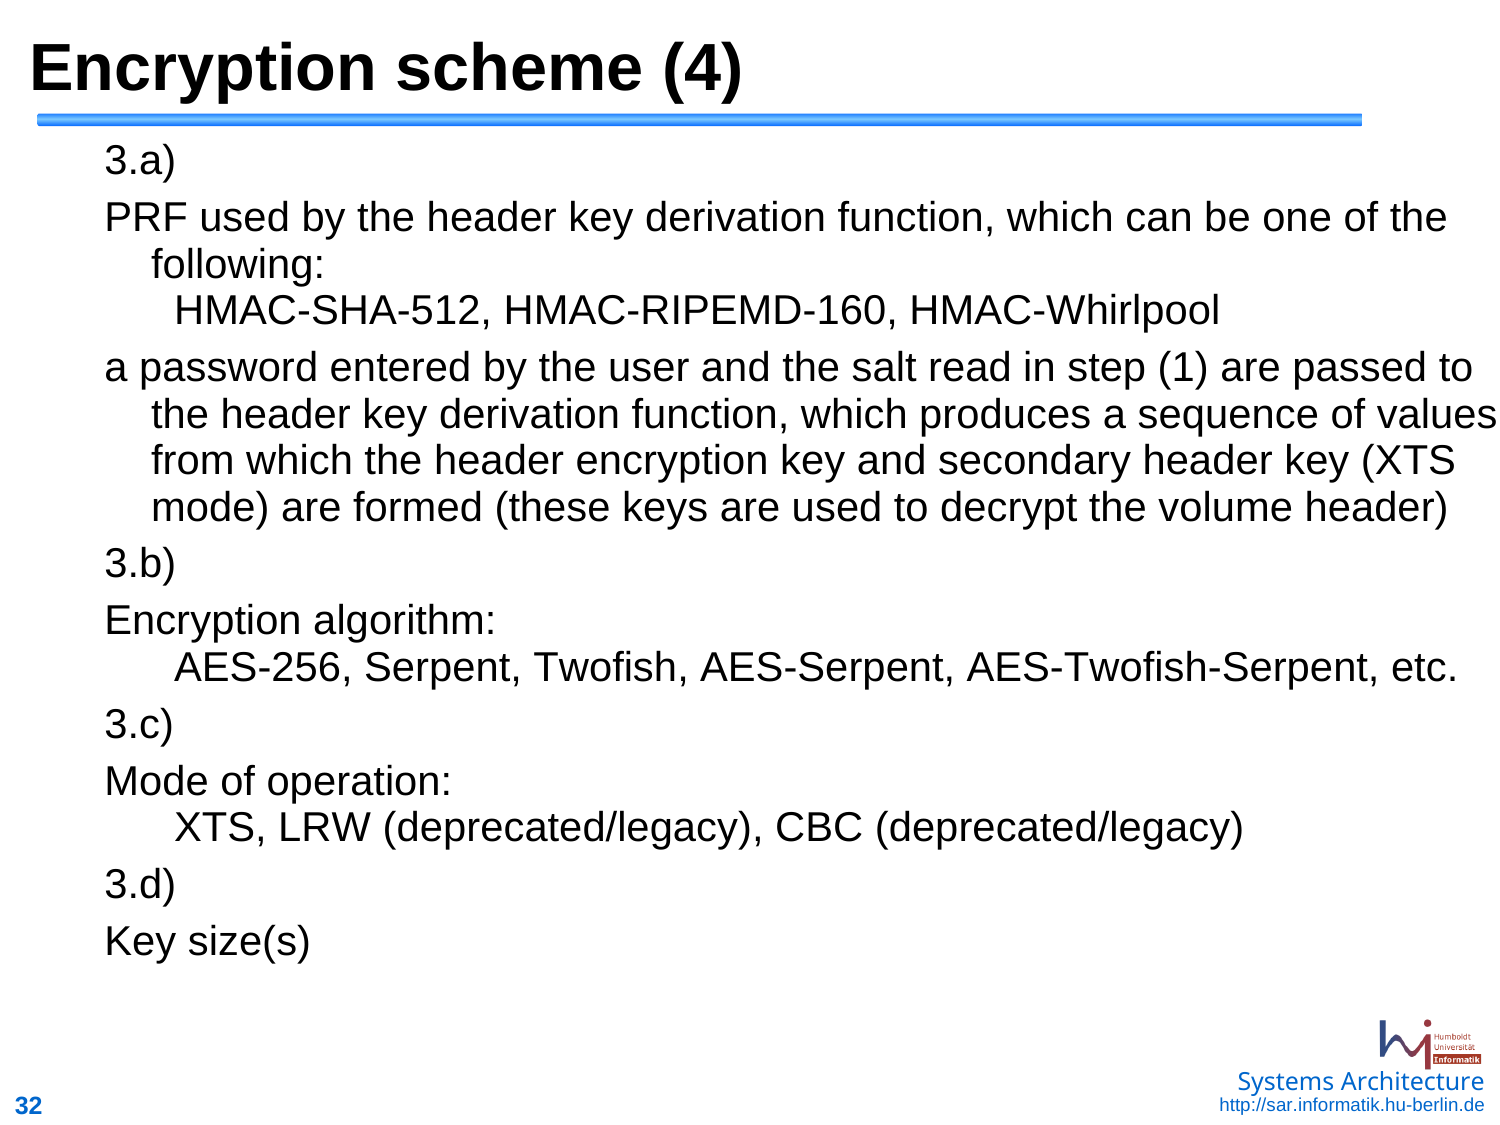

# Encryption scheme (4)
3.a)
PRF used by the header key derivation function, which can be one of the following:
 HMAC-SHA-512, HMAC-RIPEMD-160, HMAC-Whirlpool
a password entered by the user and the salt read in step (1) are passed to the header key derivation function, which produces a sequence of values from which the header encryption key and secondary header key (XTS mode) are formed (these keys are used to decrypt the volume header)
3.b)
Encryption algorithm:
 AES-256, Serpent, Twofish, AES-Serpent, AES-Twofish-Serpent, etc.
3.c)
Mode of operation:
 XTS, LRW (deprecated/legacy), CBC (deprecated/legacy)
3.d)
Key size(s)